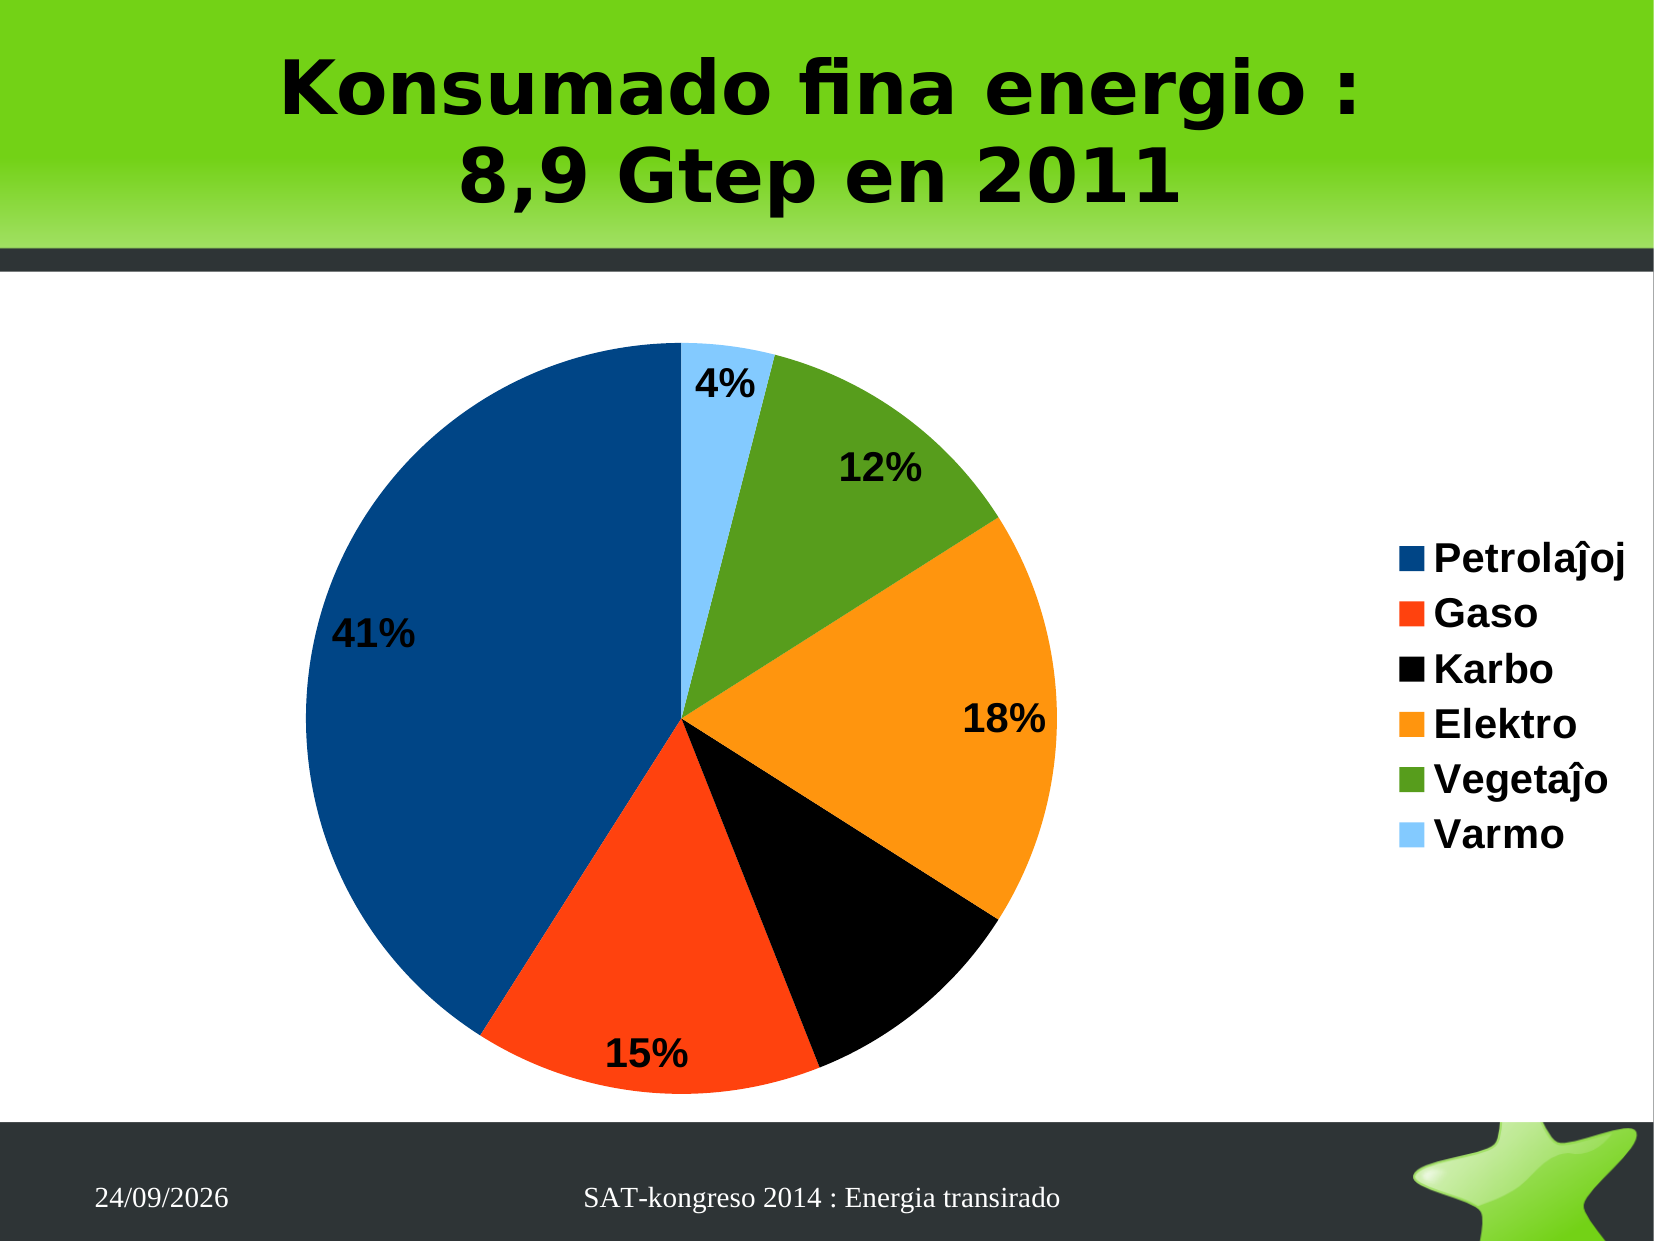

# Konsumado fina energio : 8,9 Gtep en 2011
### Chart
| Category | Colonne B |
|---|---|
| Petrolaĵoj | 0.41 |
| Gaso | 0.15 |
| Karbo | 0.1 |
| Elektro | 0.18 |
| Vegetaĵo | 0.12 |
| Varmo | 0.04 |